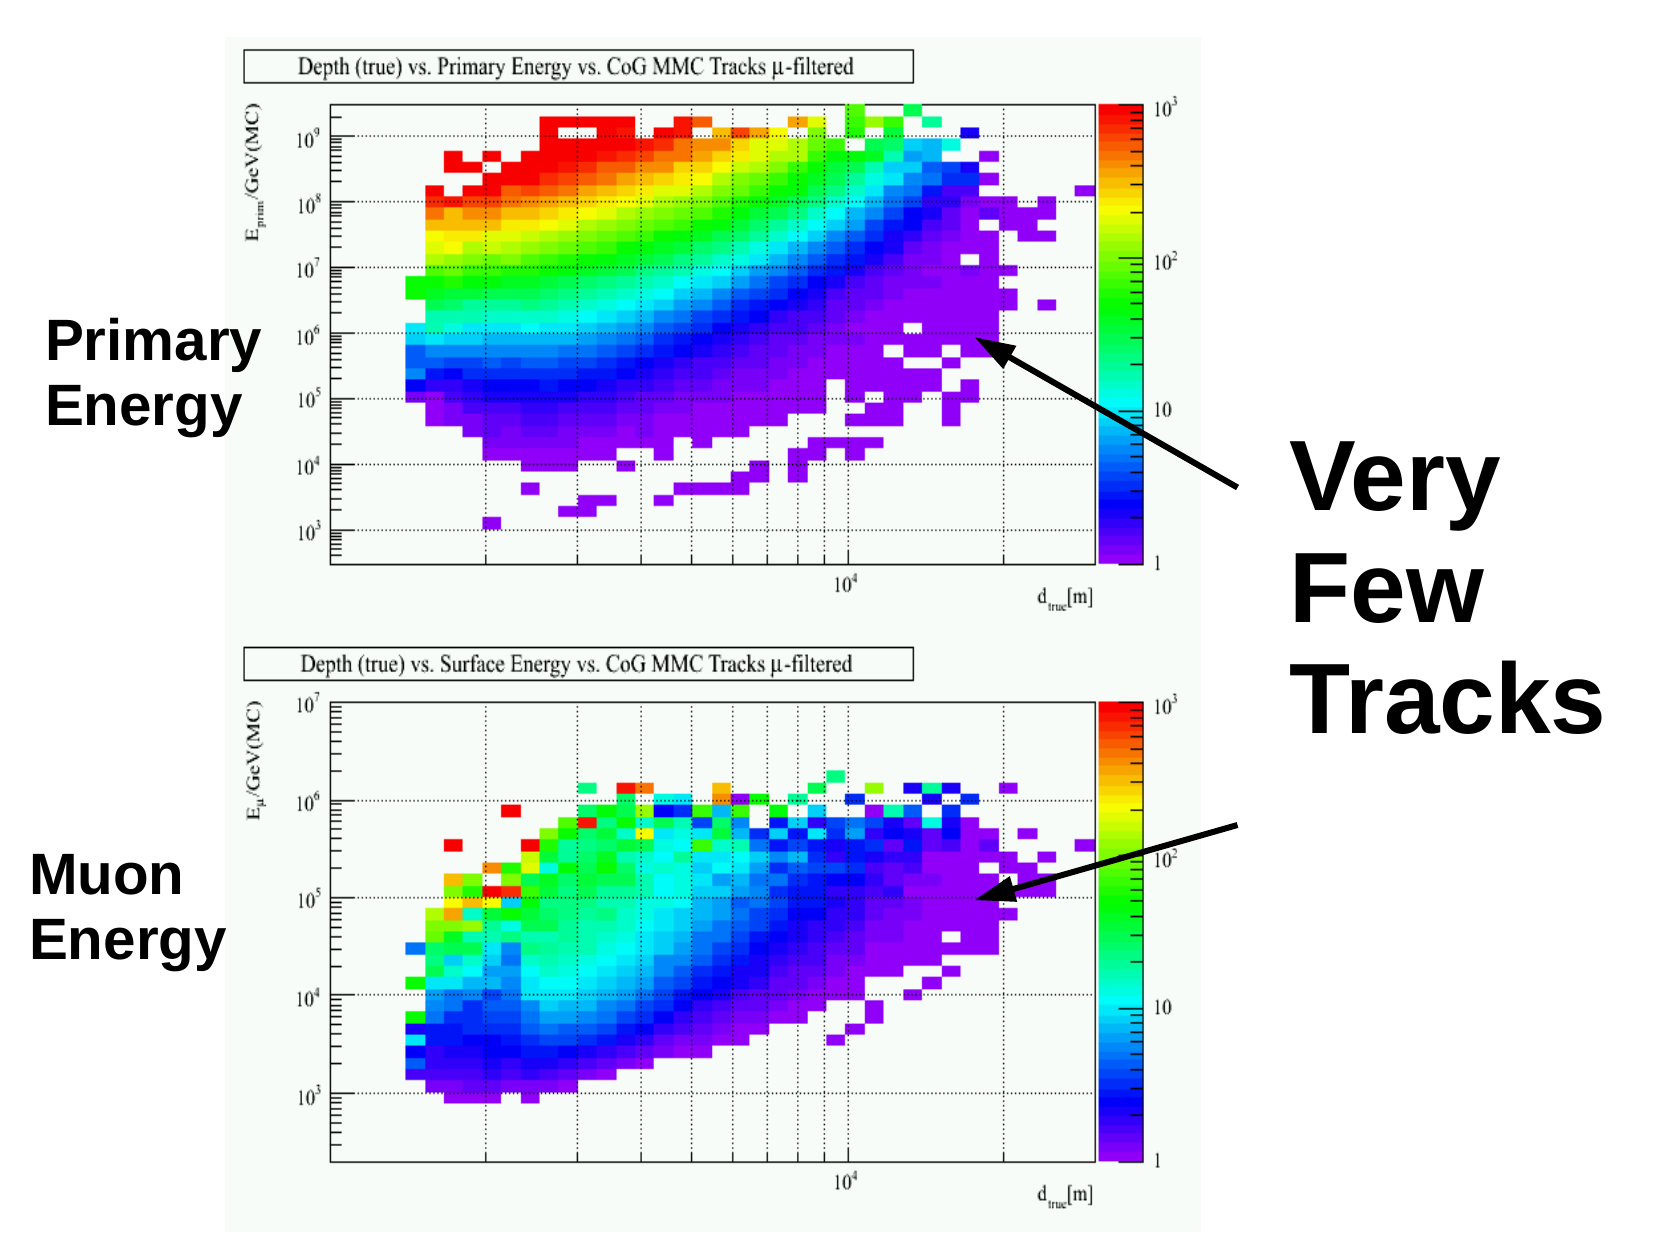

Primary
Energy
Very
Few
Tracks
Muon
Energy